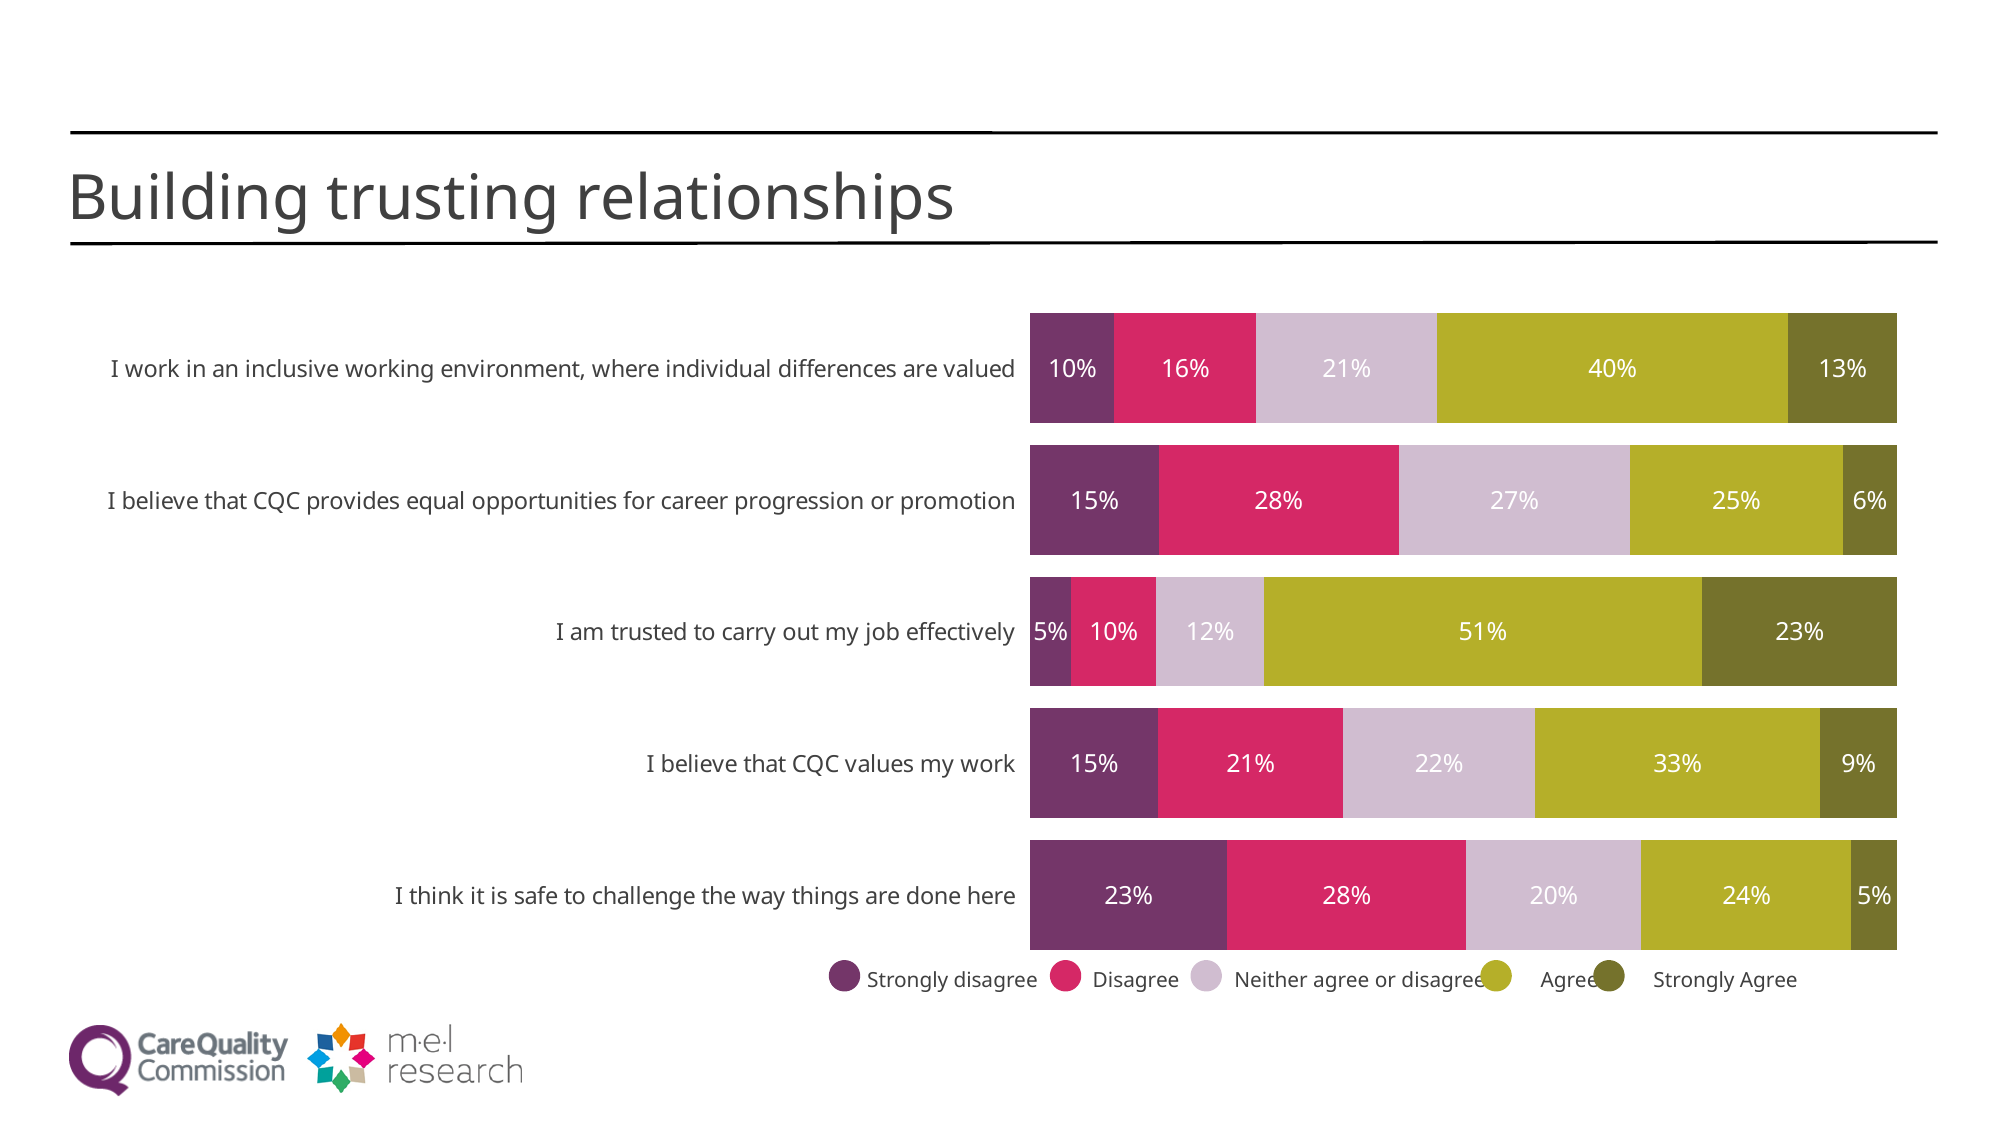

# Building trusting relationships
### Chart
| Category | Strongly disagree | Disagree | Neither agree or disagree | Agree | Strongly agree |
|---|---|---|---|---|---|
| I work in an inclusive working environment, where individual differences are valued | 0.09704641350211 | 0.1637130801688 | 0.2088607594937 | 0.4042194092827 | 0.1261603375527 |
| I believe that CQC provides equal opportunities for career progression or promotion | 0.1481012658228 | 0.2767932489451 | 0.2670886075949 | 0.2451476793249 | 0.06286919831224 |
| I am trusted to carry out my job effectively | 0.04683544303797 | 0.09873417721519 | 0.1236286919831 | 0.5054852320675 | 0.2253164556962 |
| I believe that CQC values my work | 0.1472573839662 | 0.2135021097046 | 0.2215189873418 | 0.3286919831224 | 0.08902953586498 |
| I think it is safe to challenge the way things are done here | 0.2270042194093 | 0.2759493670886 | 0.2021097046414 | 0.242194092827 | 0.05274261603376 |
Strongly disagree Disagree Neither agree or disagree Agree Strongly Agree